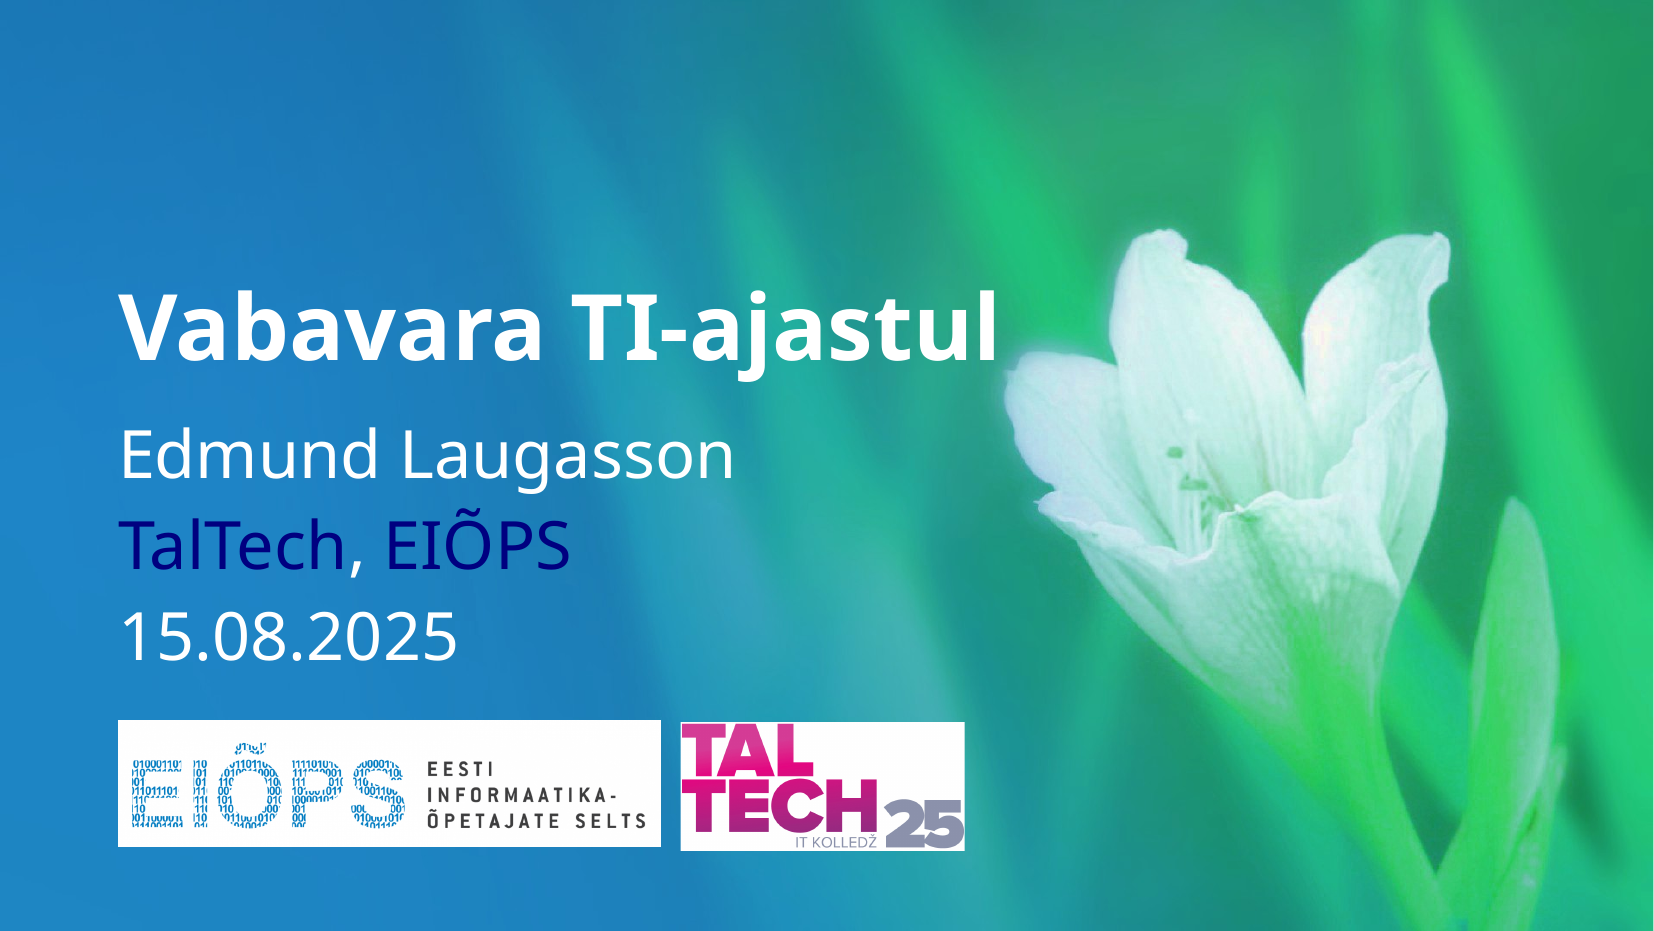

# Vabavara TI-ajastul
Edmund Laugasson
TalTech, EIÕPS
15.08.2025